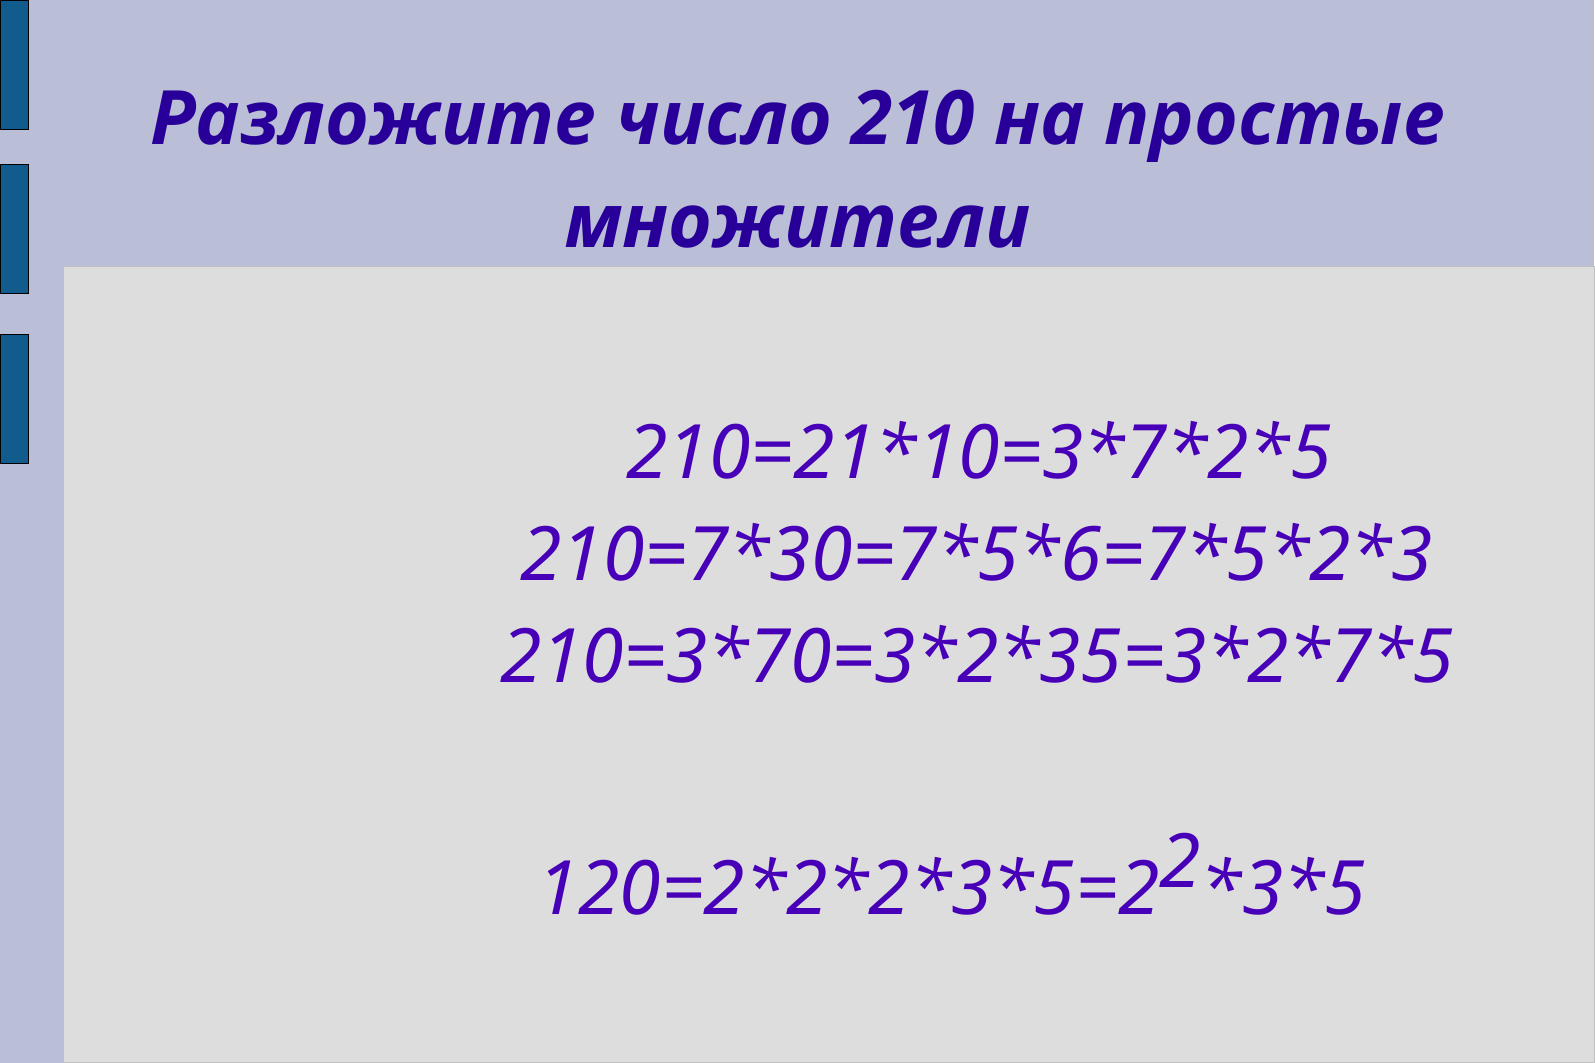

# Разложите число 210 на простые множители
 210=21*10=3*7*2*5
	210=7*30=7*5*6=7*5*2*3
	210=3*70=3*2*35=3*2*7*5
 120=2*2*2*3*5=22*3*5